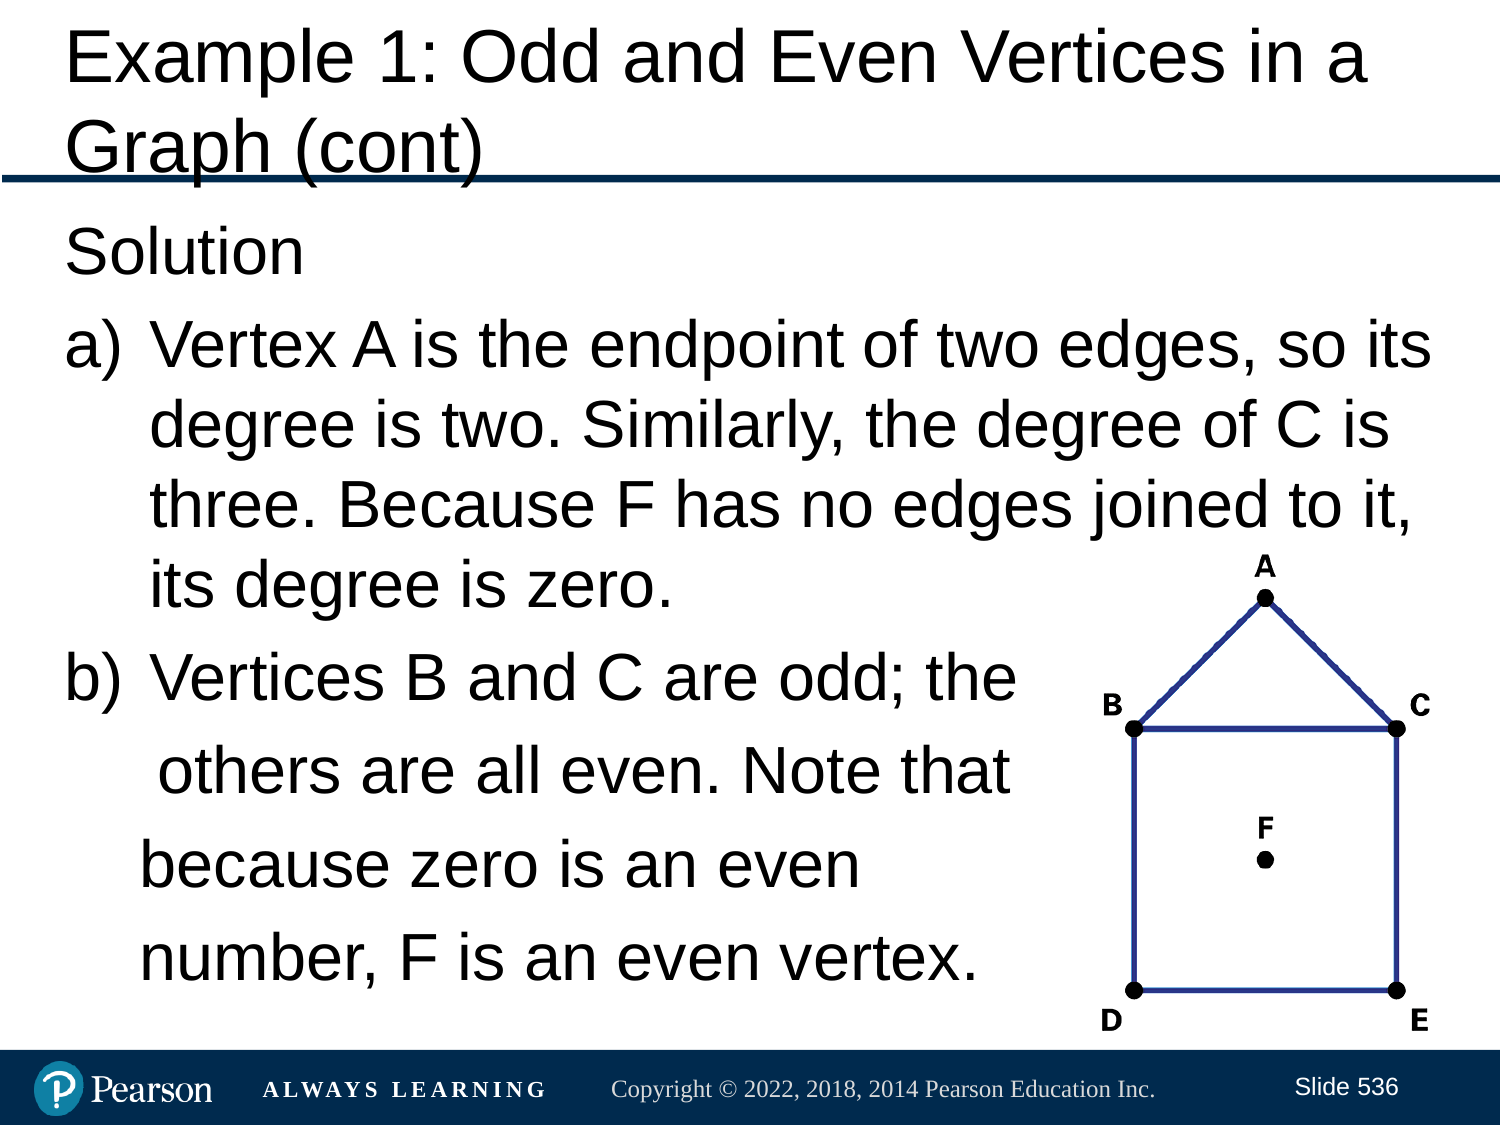

# Example 1: Odd and Even Vertices in a Graph (cont)
Solution
Vertex A is the endpoint of two edges, so its degree is two. Similarly, the degree of C is three. Because F has no edges joined to it, its degree is zero.
Vertices B and C are odd; the
 others are all even. Note that
 	because zero is an even
	number, F is an even vertex.